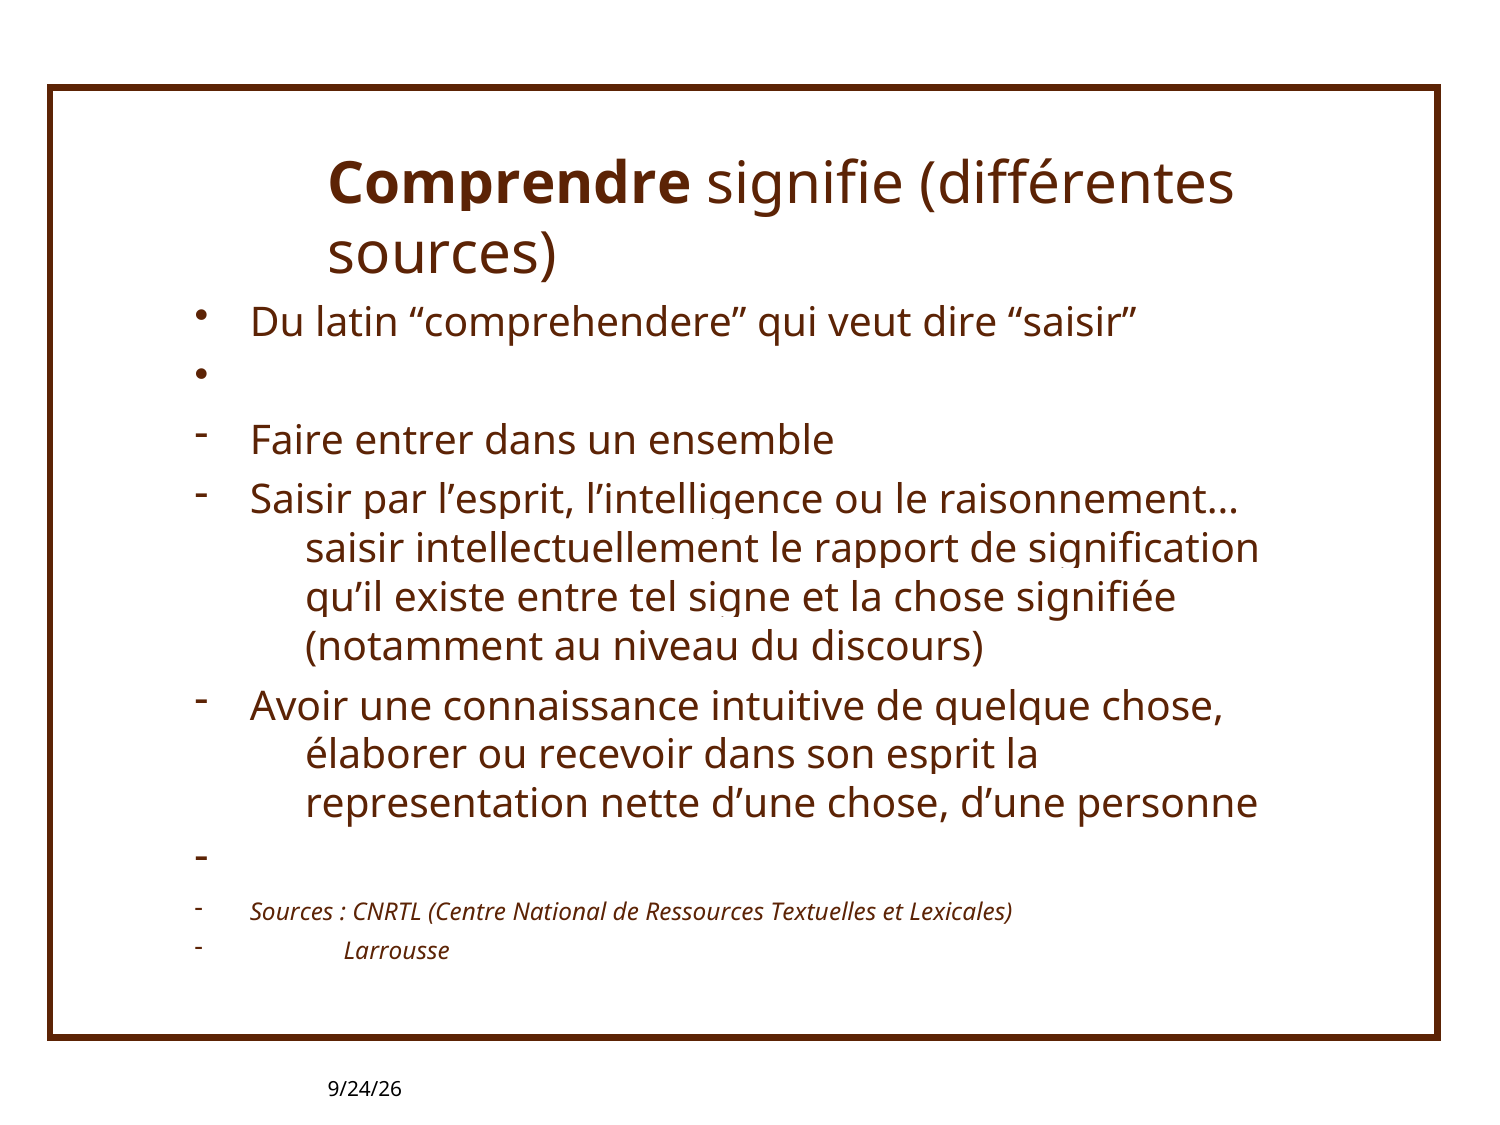

# Comprendre signifie (différentes sources)
Du latin “comprehendere” qui veut dire “saisir”
Faire entrer dans un ensemble
Saisir par l’esprit, l’intelligence ou le raisonnement…saisir intellectuellement le rapport de signification qu’il existe entre tel signe et la chose signifiée (notamment au niveau du discours)
Avoir une connaissance intuitive de quelque chose, élaborer ou recevoir dans son esprit la representation nette d’une chose, d’une personne
Sources : CNRTL (Centre National de Ressources Textuelles et Lexicales)
 Larrousse